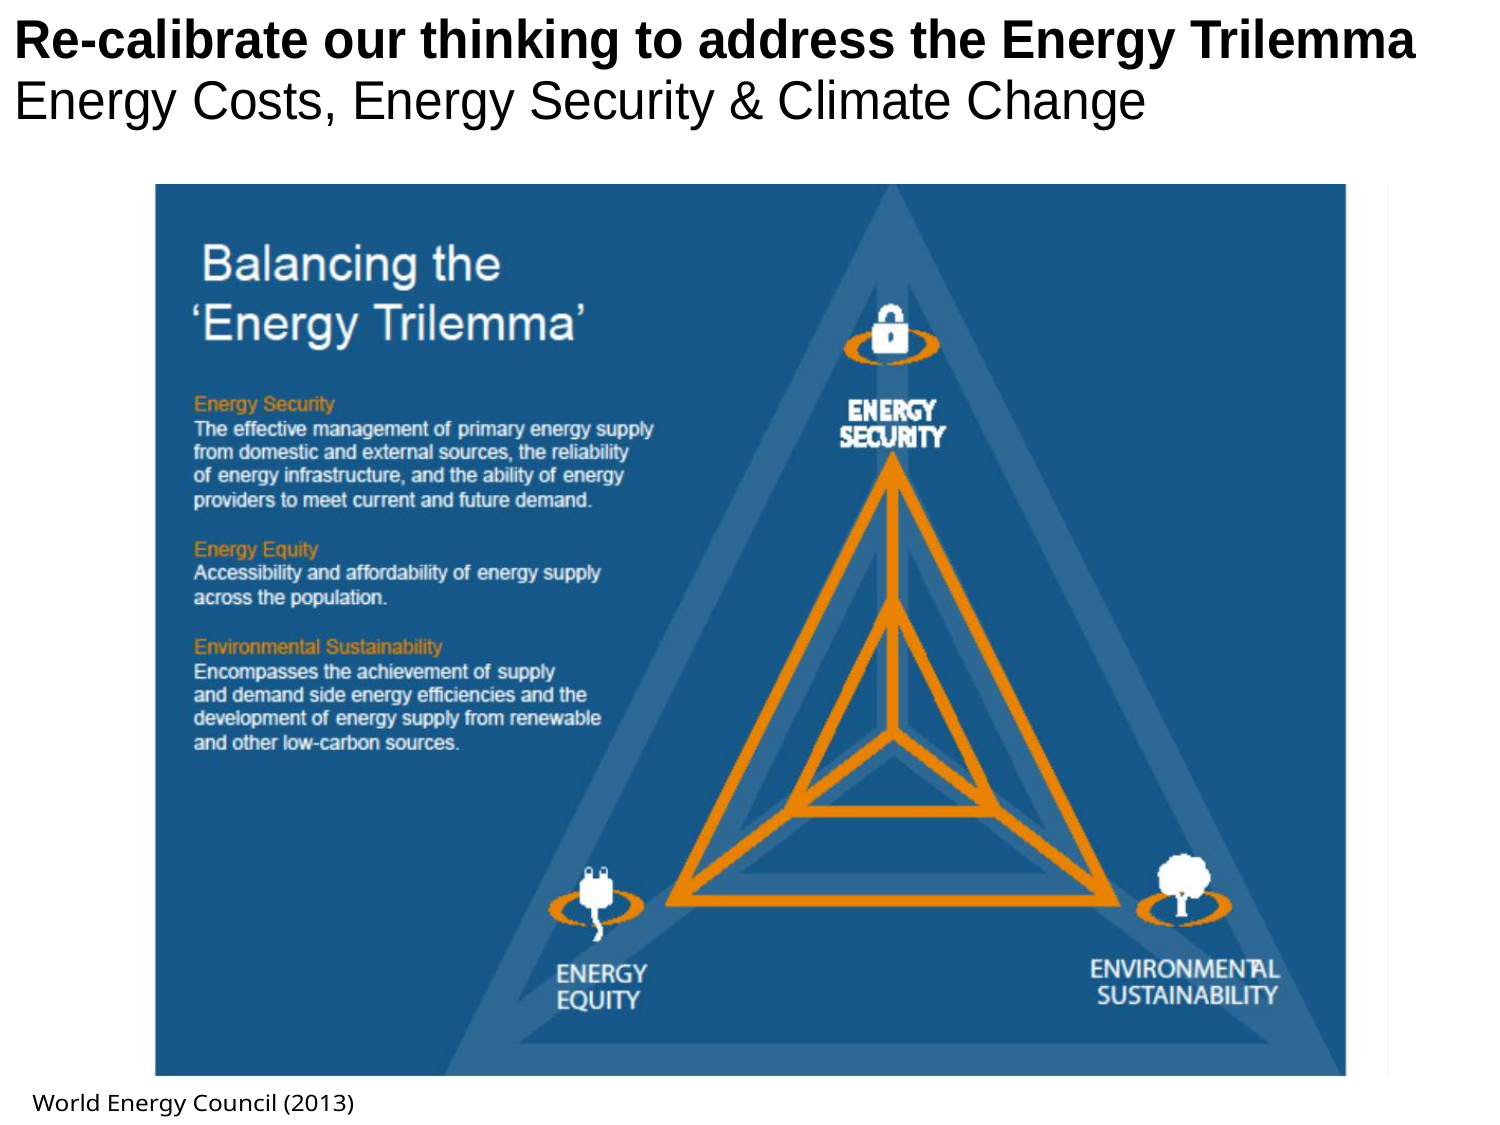

Re-calibrate our thinking to address the Energy Trilemma
Energy Costs, Energy Security & Climate Change
World Energy Council (2013)